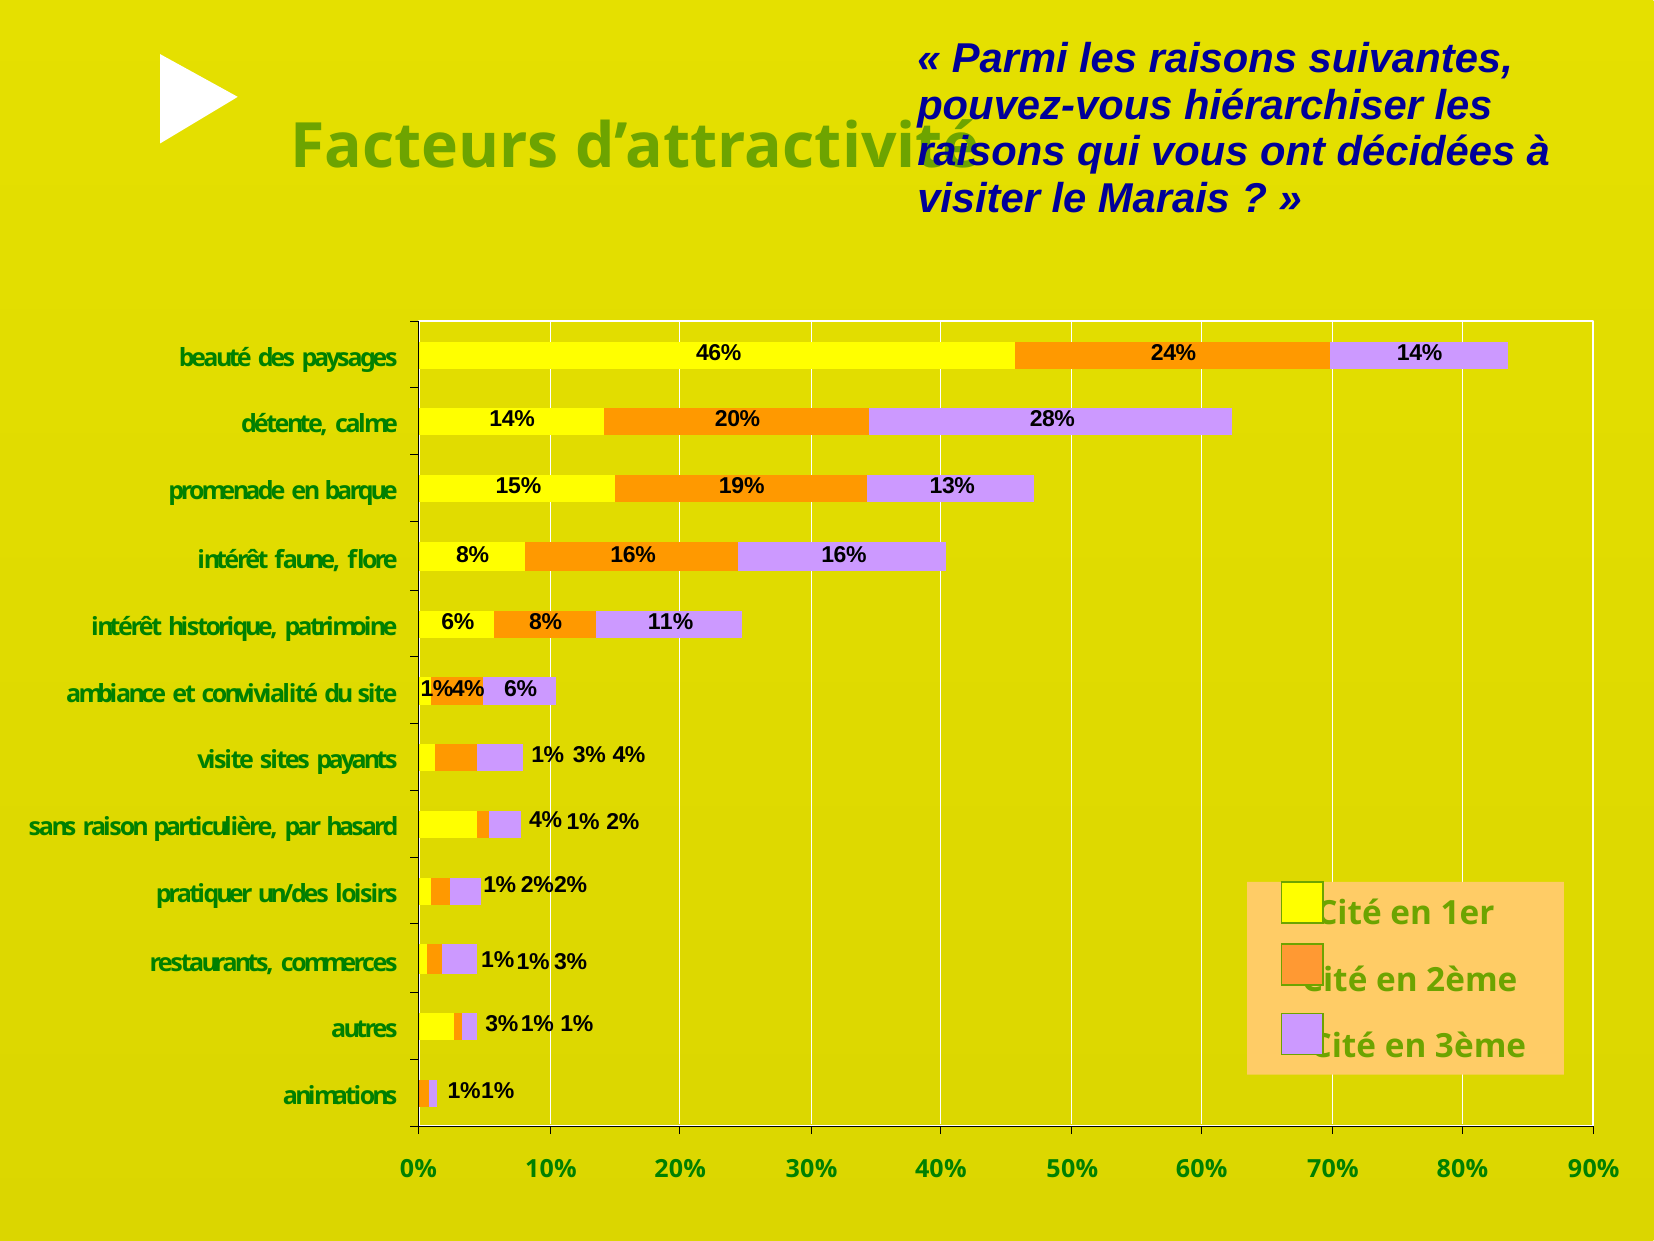

« Parmi les raisons suivantes, pouvez-vous hiérarchiser les raisons qui vous ont décidées à visiter le Marais ? »

Facteurs d’attractivité
Cité en 1er
 Cité en 2ème
 Cité en 3ème